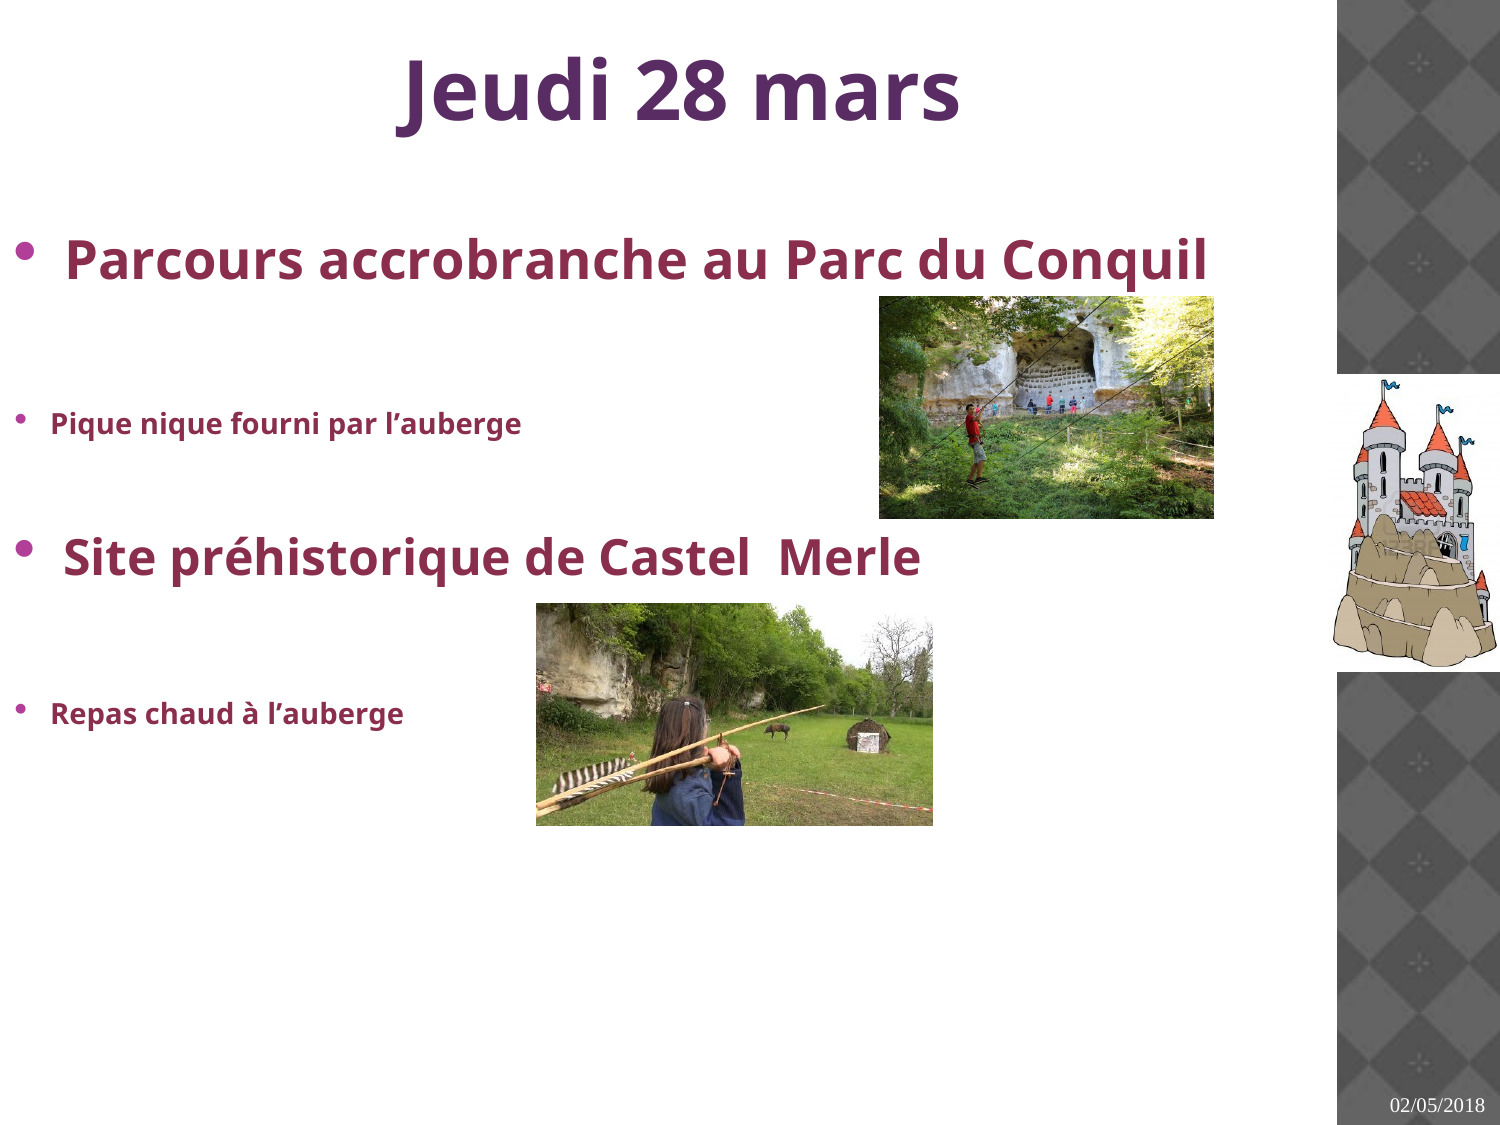

Jeudi 28 mars
 Parcours accrobranche au Parc du Conquil
Pique nique fourni par l’auberge
 Site préhistorique de Castel Merle
Repas chaud à l’auberge
02/05/2018